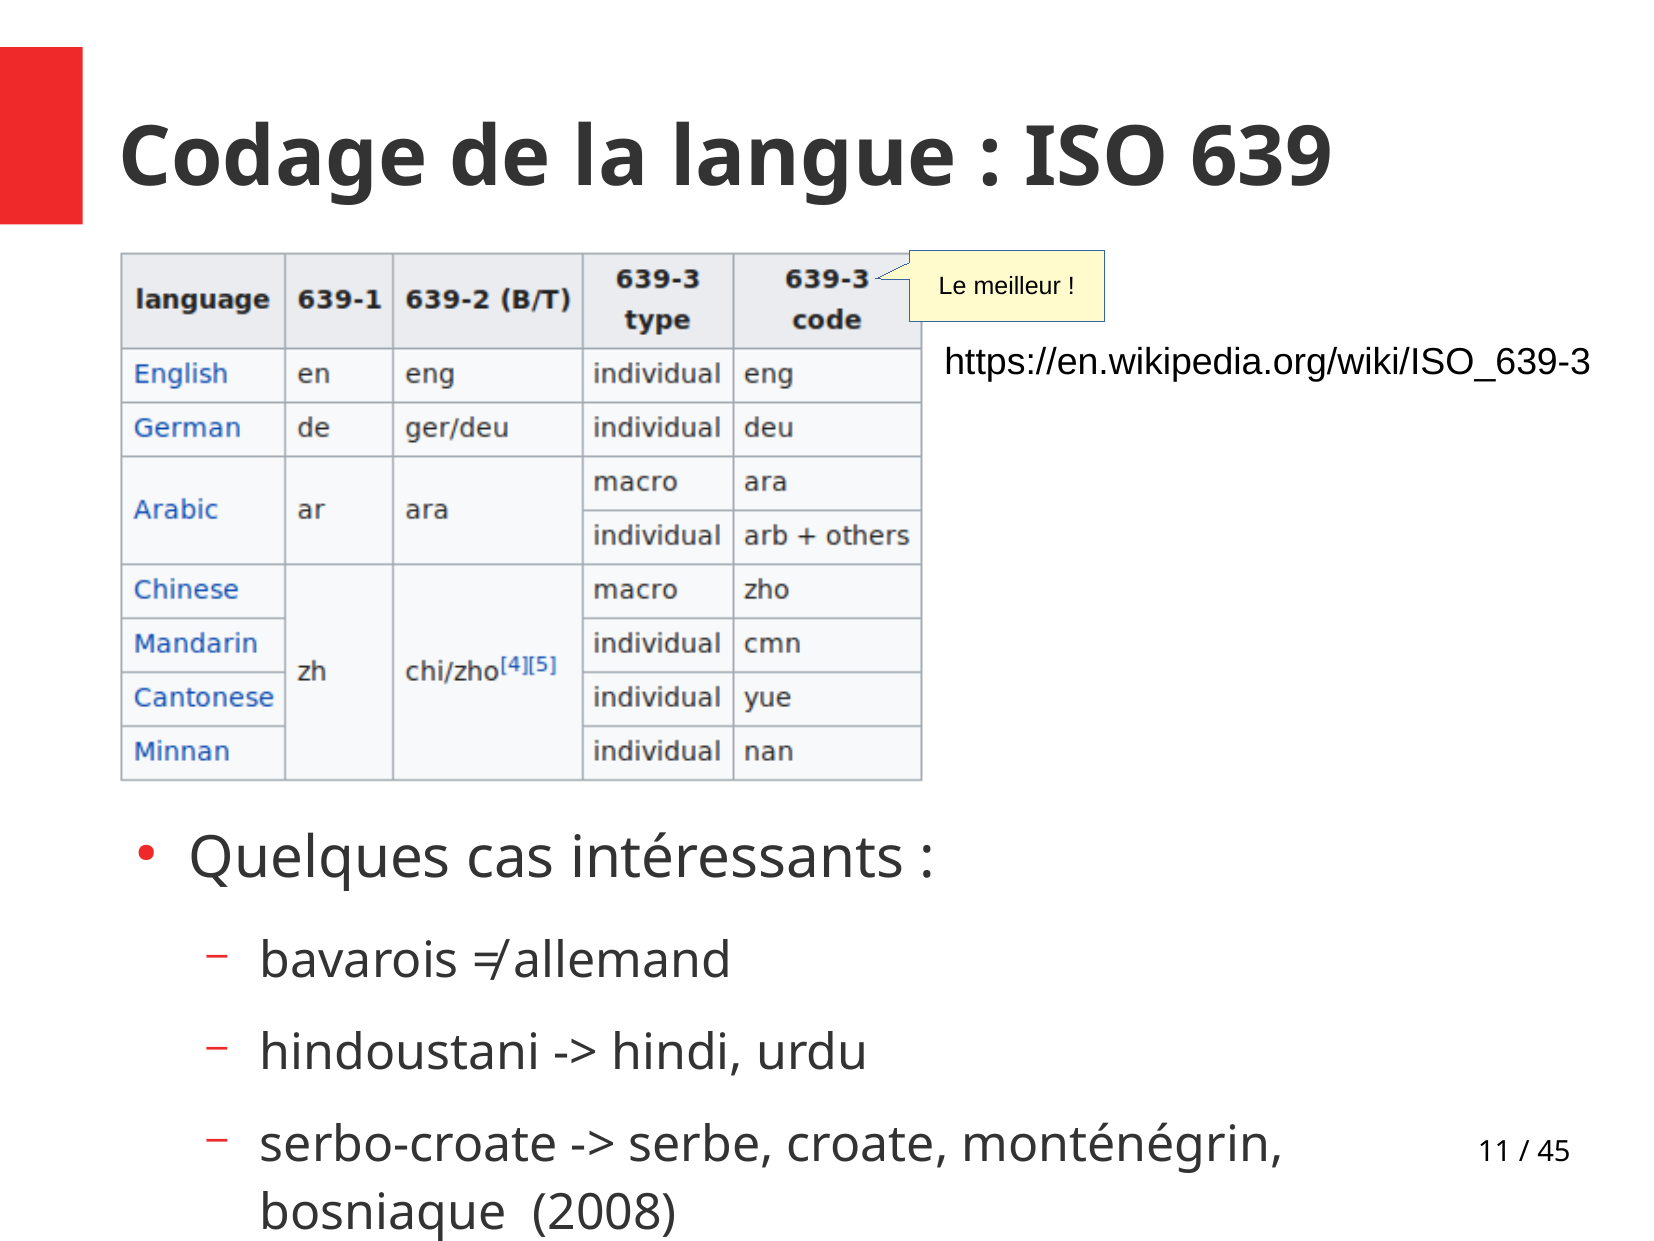

# Codage de la langue : ISO 639
Le meilleur !
https://en.wikipedia.org/wiki/ISO_639-3
Quelques cas intéressants :
bavarois ≠ allemand
hindoustani -> hindi, urdu
serbo-croate -> serbe, croate, monténégrin, bosniaque (2008)
11